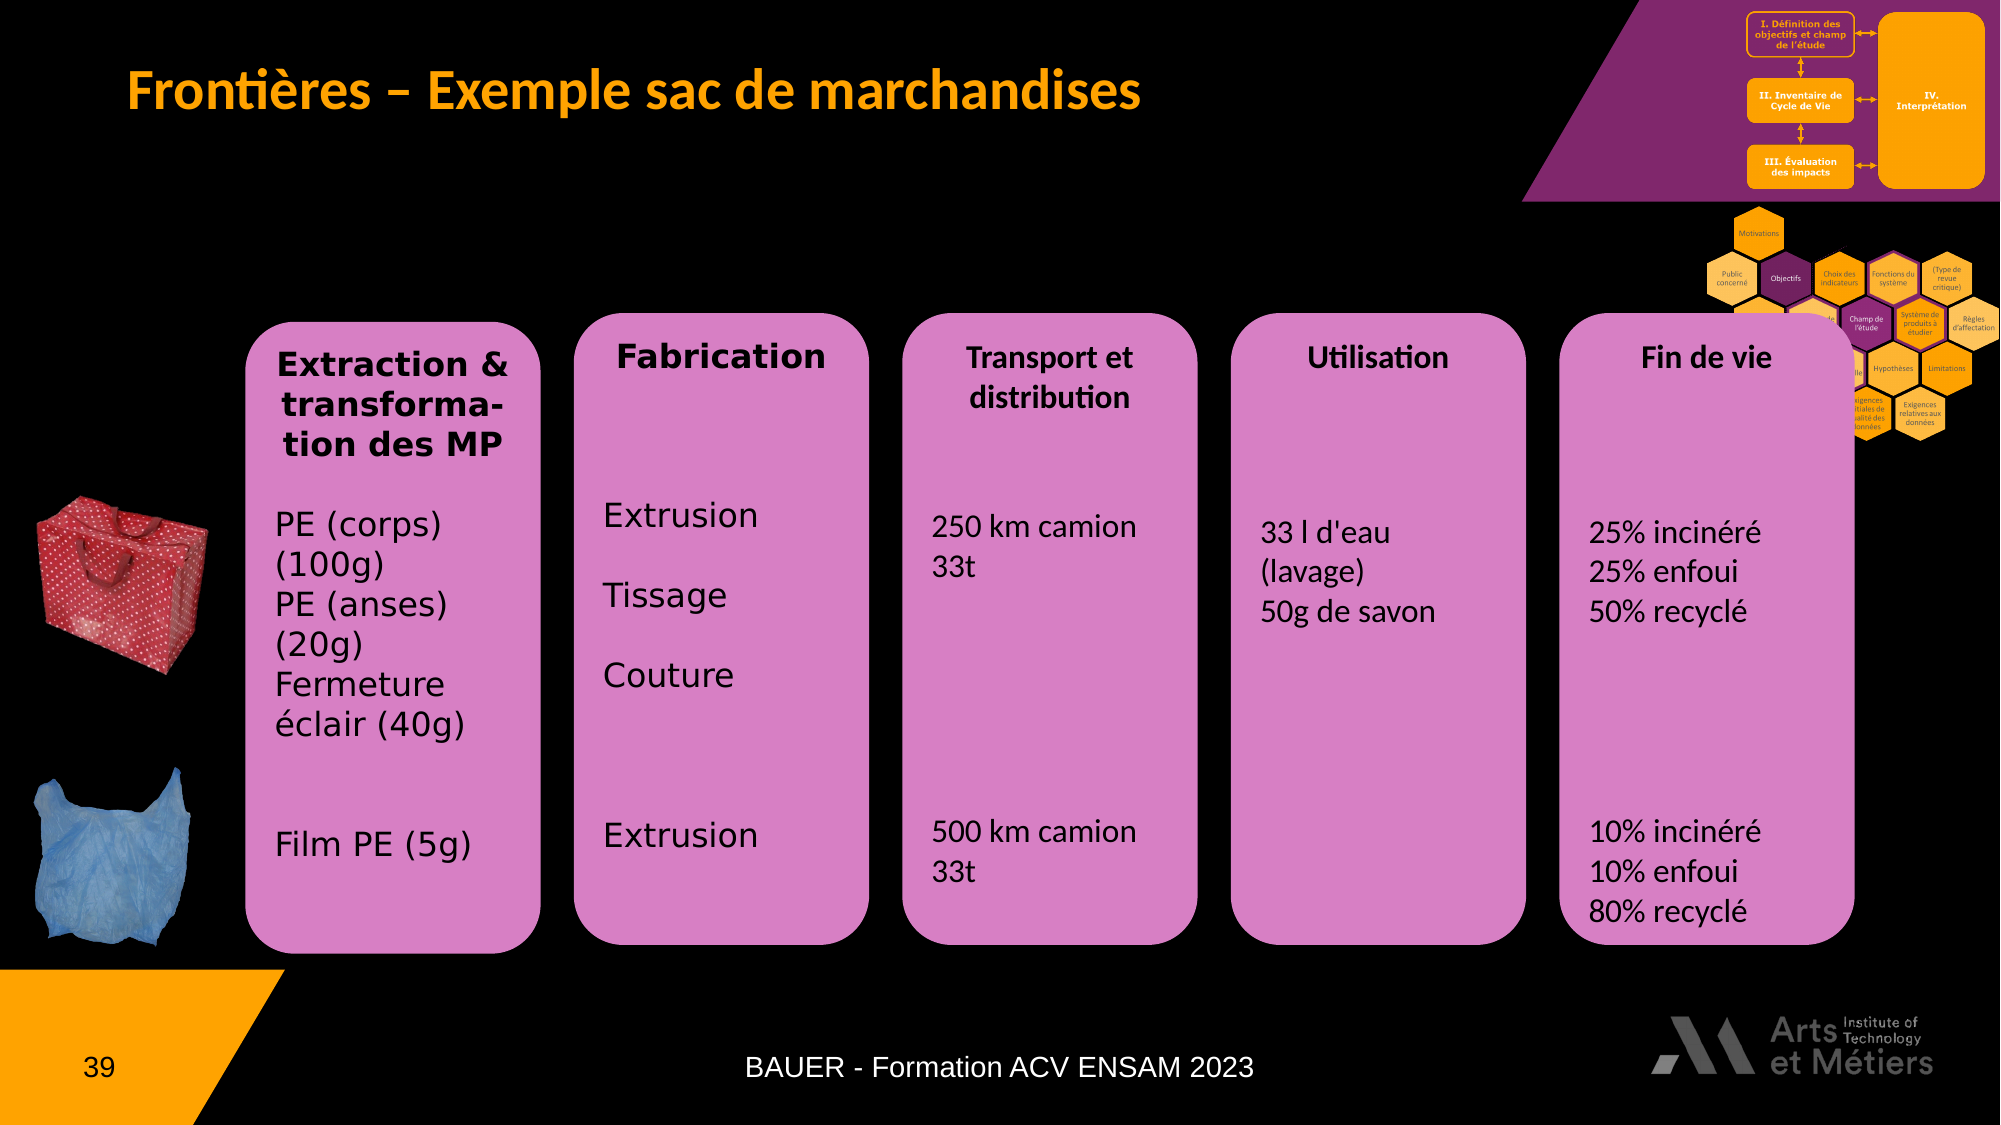

# Frontières – Exemple sac de marchandises
Fabrication
Extrusion
Tissage
Couture
Extrusion
Transport et distribution
250 km camion 33t
500 km camion 33t
Utilisation
33 l d'eau (lavage)
50g de savon
Fin de vie
25% incinéré
25% enfoui
50% recyclé
10% incinéré
10% enfoui
80% recyclé
Extraction & transforma-tion des MP
PE (corps) (100g)
PE (anses) (20g)
Fermeture éclair (40g)
Film PE (5g)